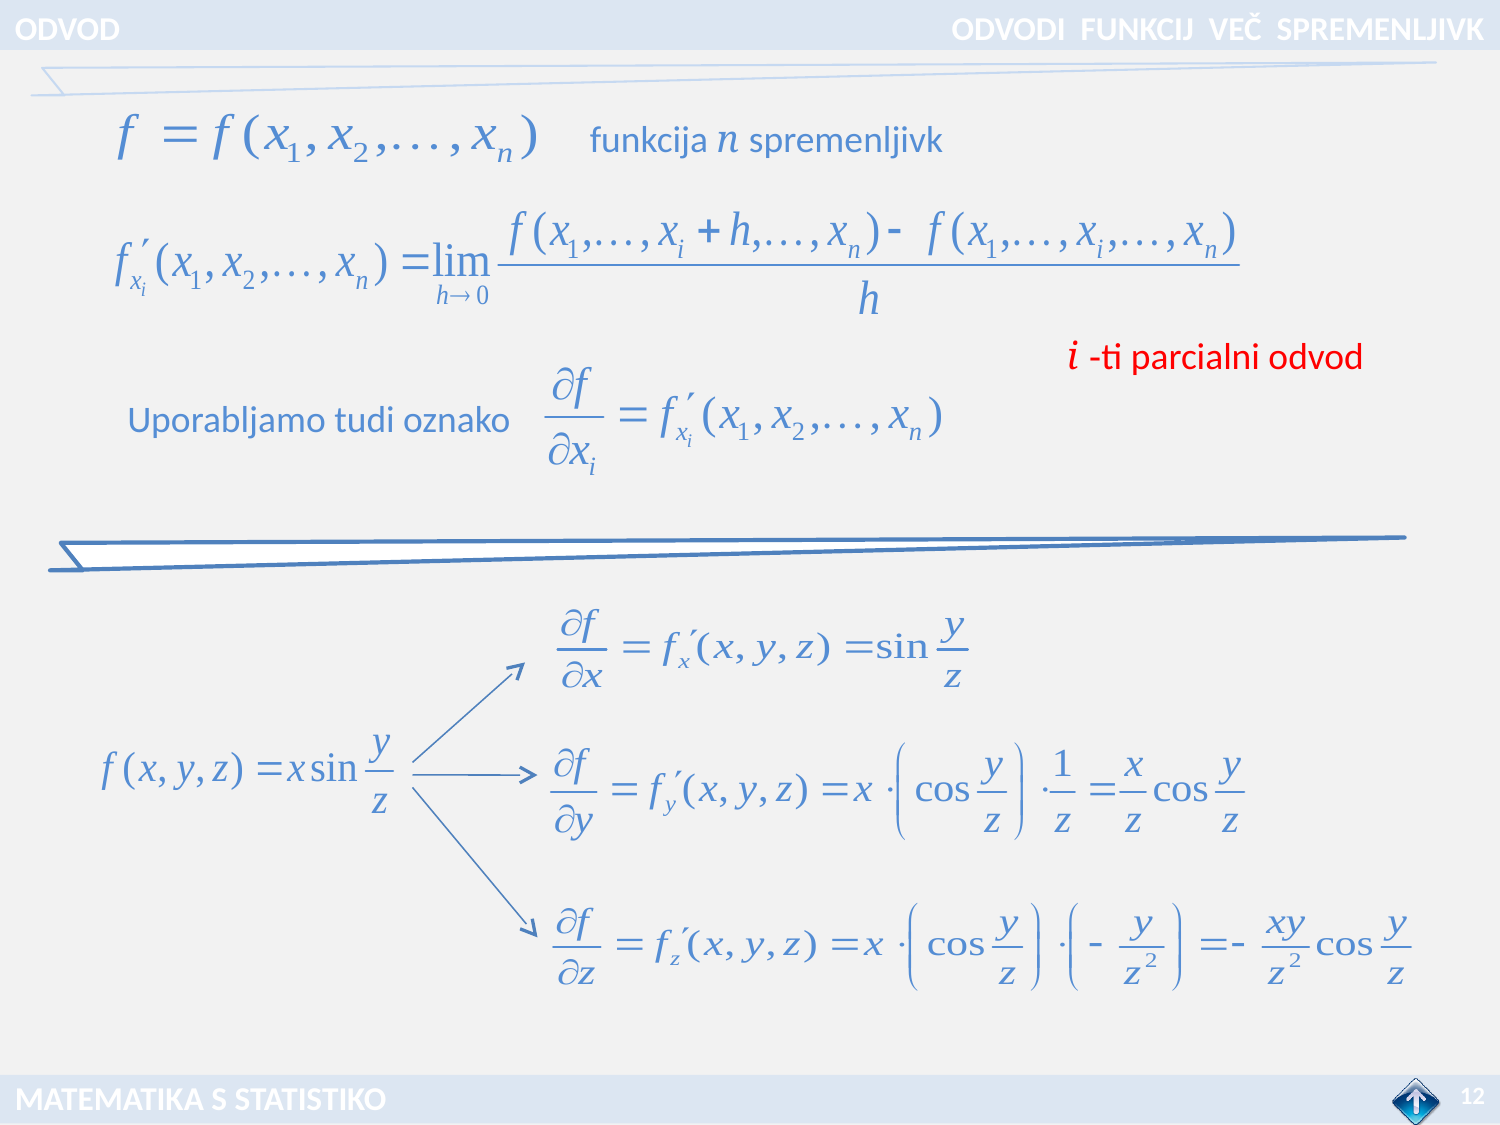

ODVOD
ODVODI FUNKCIJ VEČ SPREMENLJIVK
funkcija n spremenljivk
i -ti parcialni odvod
Uporabljamo tudi oznako
MATEMATIKA S STATISTIKO